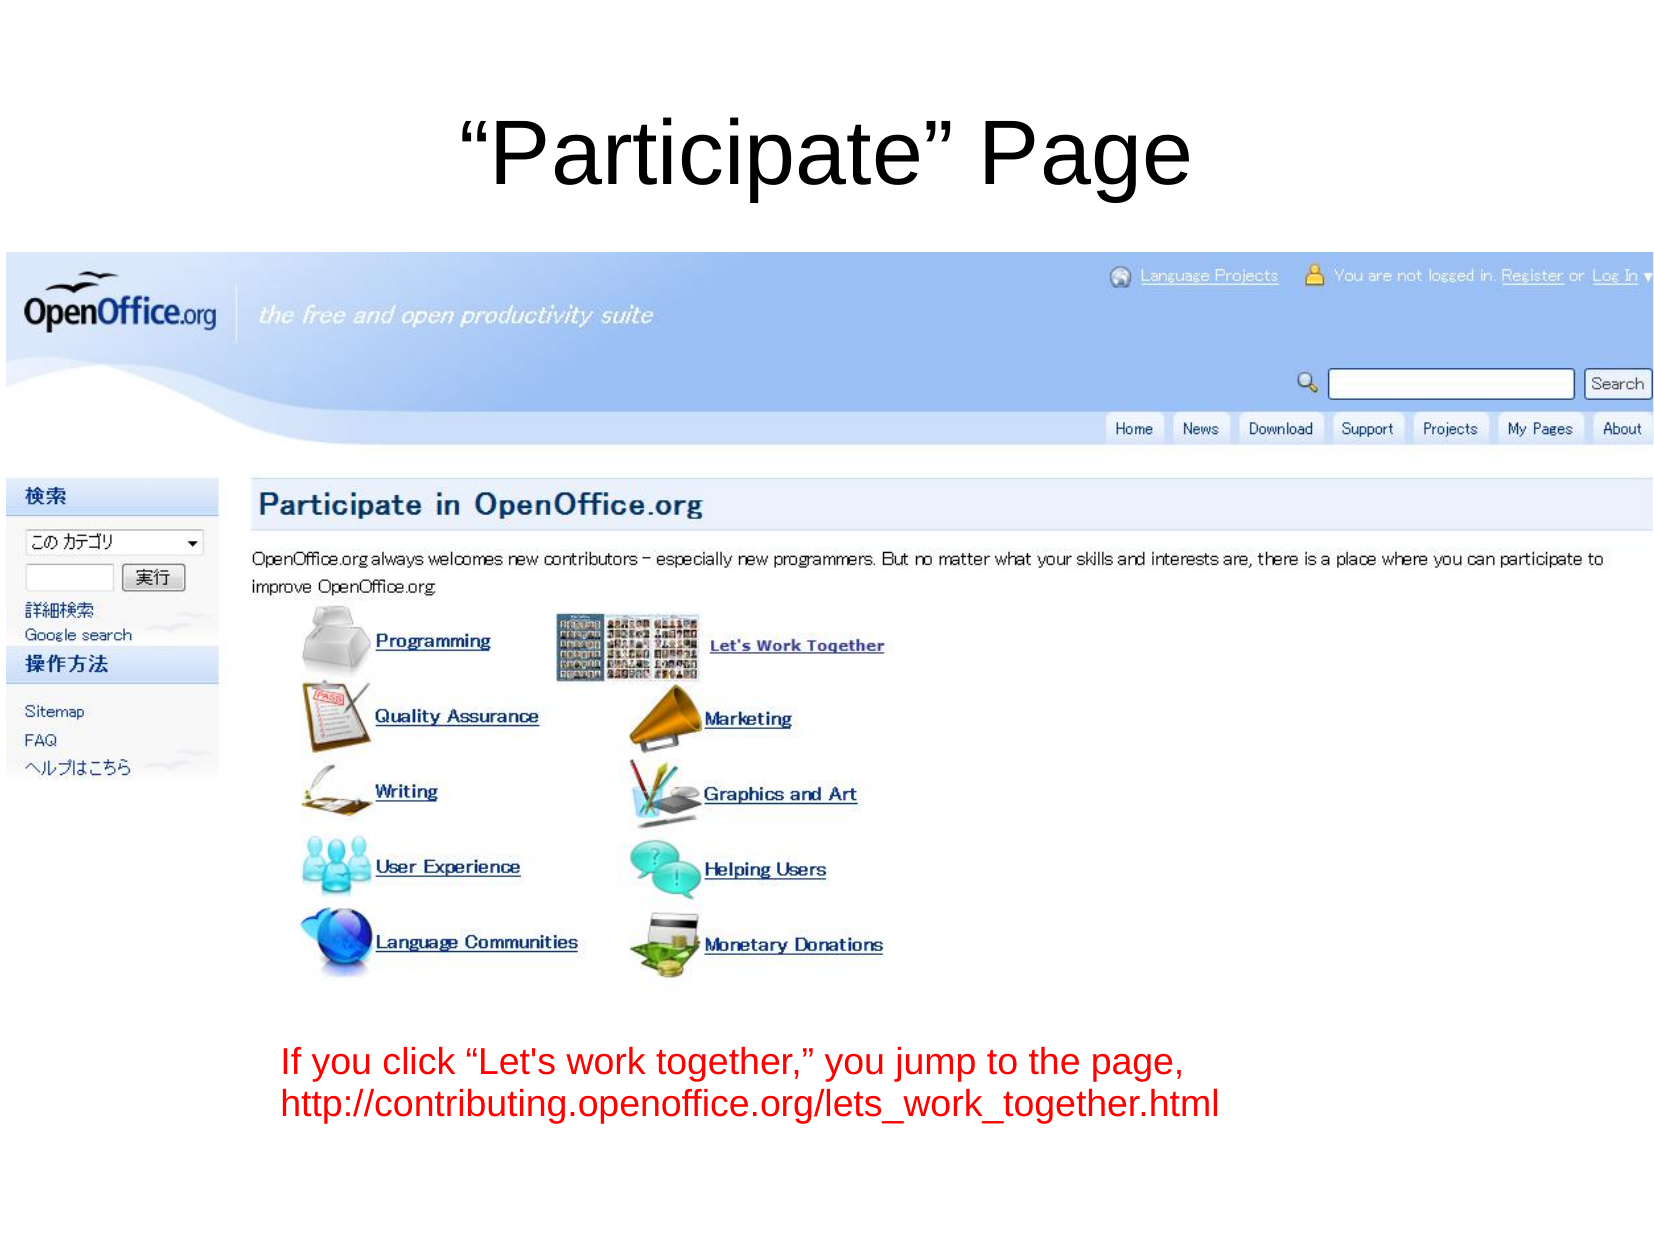

# “Participate” Page
If you click “Let's work together,” you jump to the page, http://contributing.openoffice.org/lets_work_together.html